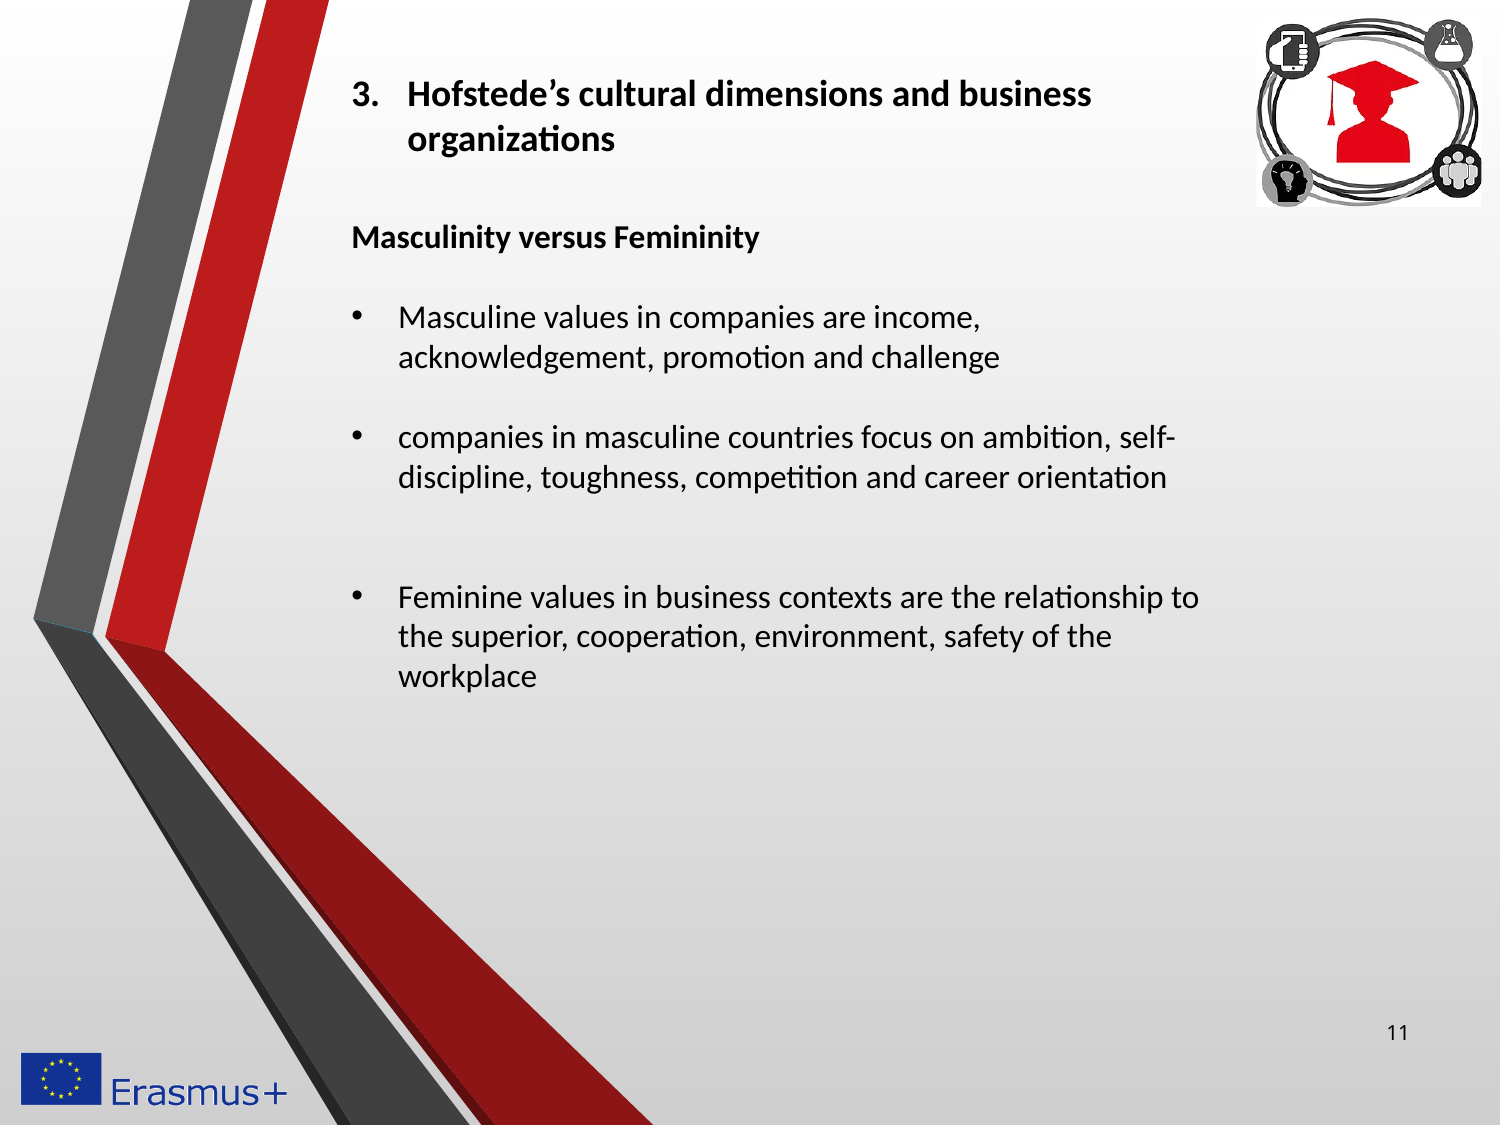

Hofstede’s cultural dimensions and business organizations
Masculinity versus Femininity
Masculine values in companies are income, acknowledgement, promotion and challenge
companies in masculine countries focus on ambition, self-discipline, toughness, competition and career orientation
Feminine values in business contexts are the relationship to the superior, cooperation, environment, safety of the workplace